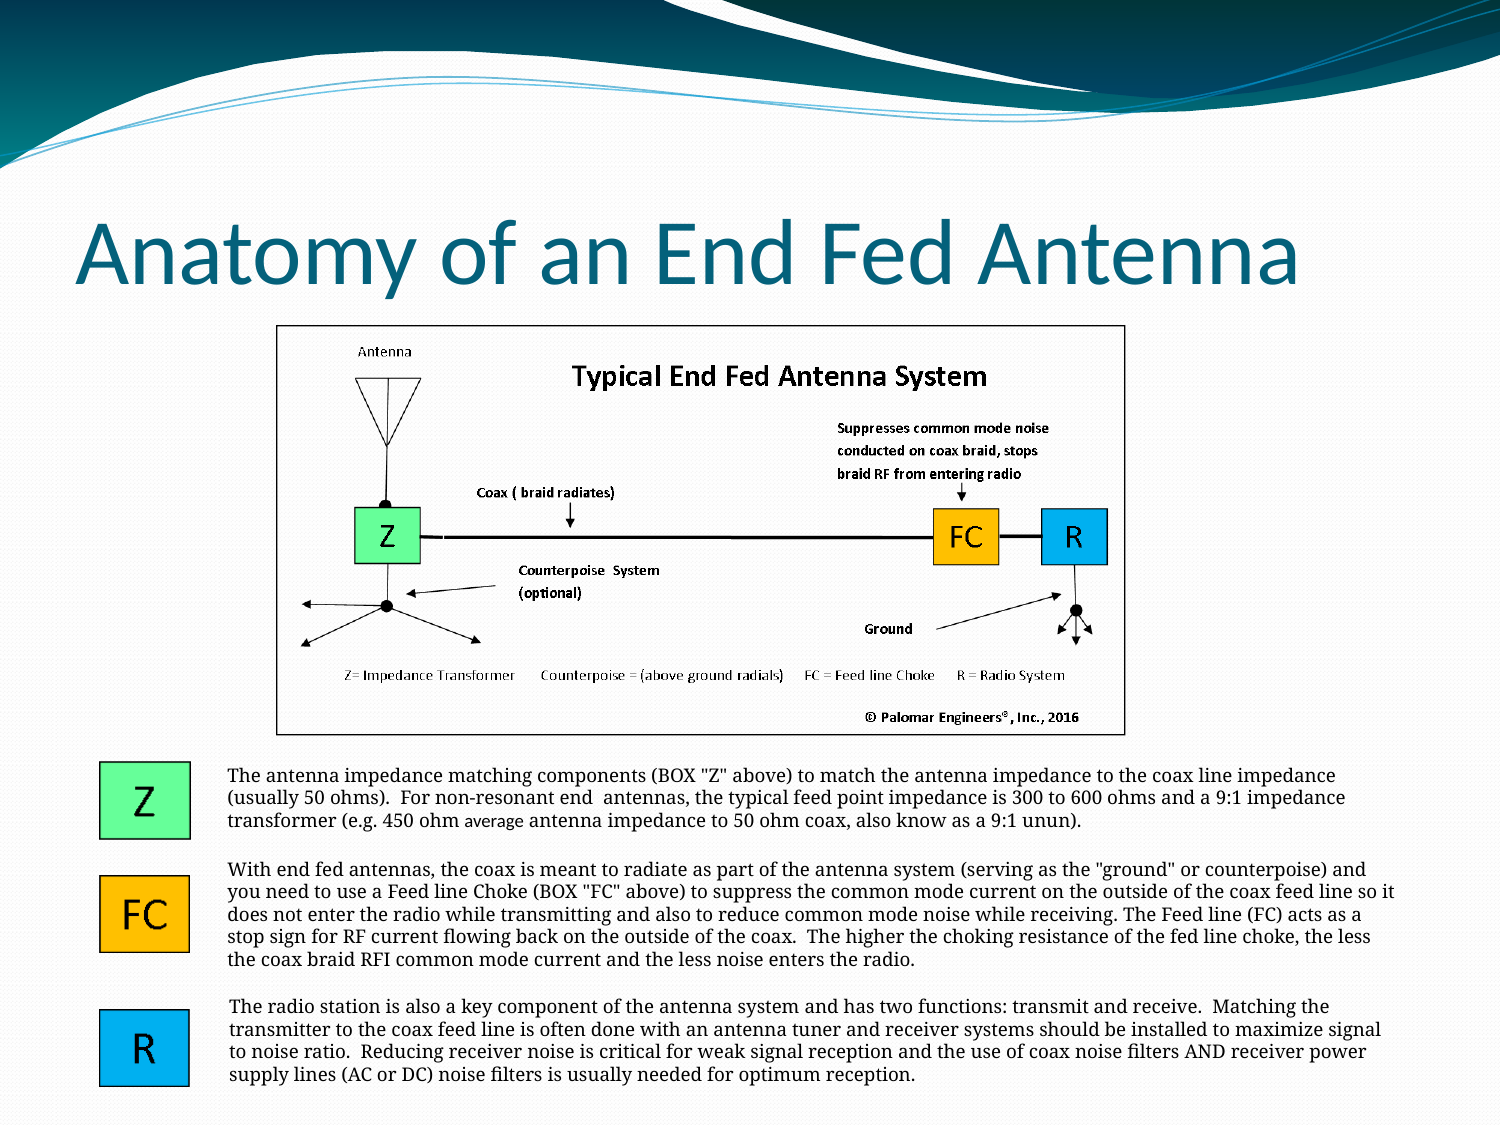

# Anatomy of an End Fed Antenna
The antenna impedance matching components (BOX "Z" above) to match the antenna impedance to the coax line impedance (usually 50 ohms).  For non-resonant end  antennas, the typical feed point impedance is 300 to 600 ohms and a 9:1 impedance transformer (e.g. 450 ohm average antenna impedance to 50 ohm coax, also know as a 9:1 unun).
With end fed antennas, the coax is meant to radiate as part of the antenna system (serving as the "ground" or counterpoise) and you need to use a Feed line Choke (BOX "FC" above) to suppress the common mode current on the outside of the coax feed line so it does not enter the radio while transmitting and also to reduce common mode noise while receiving. The Feed line (FC) acts as a stop sign for RF current flowing back on the outside of the coax.  The higher the choking resistance of the fed line choke, the less the coax braid RFI common mode current and the less noise enters the radio.
The radio station is also a key component of the antenna system and has two functions: transmit and receive.  Matching the transmitter to the coax feed line is often done with an antenna tuner and receiver systems should be installed to maximize signal to noise ratio.  Reducing receiver noise is critical for weak signal reception and the use of coax noise filters AND receiver power supply lines (AC or DC) noise filters is usually needed for optimum reception.